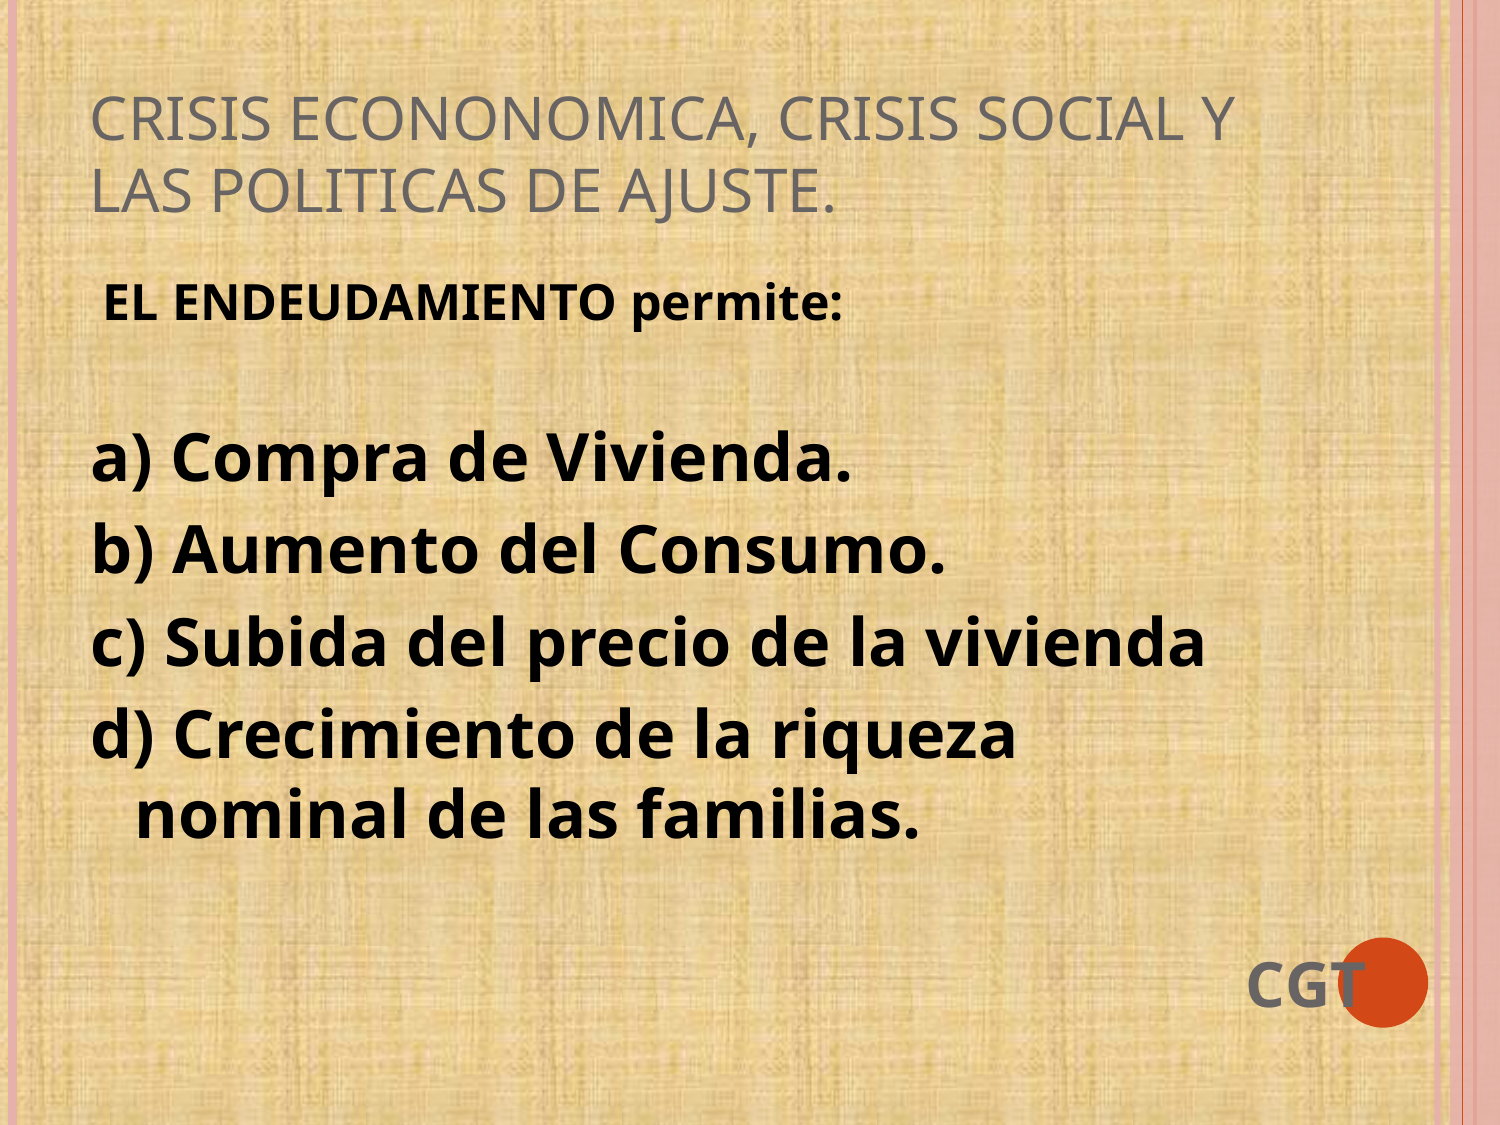

# CRISIS ECONONOMICA, CRISIS SOCIAL Y LAS POLITICAS DE AJUSTE.
 EL ENDEUDAMIENTO permite:
a) Compra de Vivienda.
b) Aumento del Consumo.
c) Subida del precio de la vivienda
d) Crecimiento de la riqueza nominal de las familias.
CGT